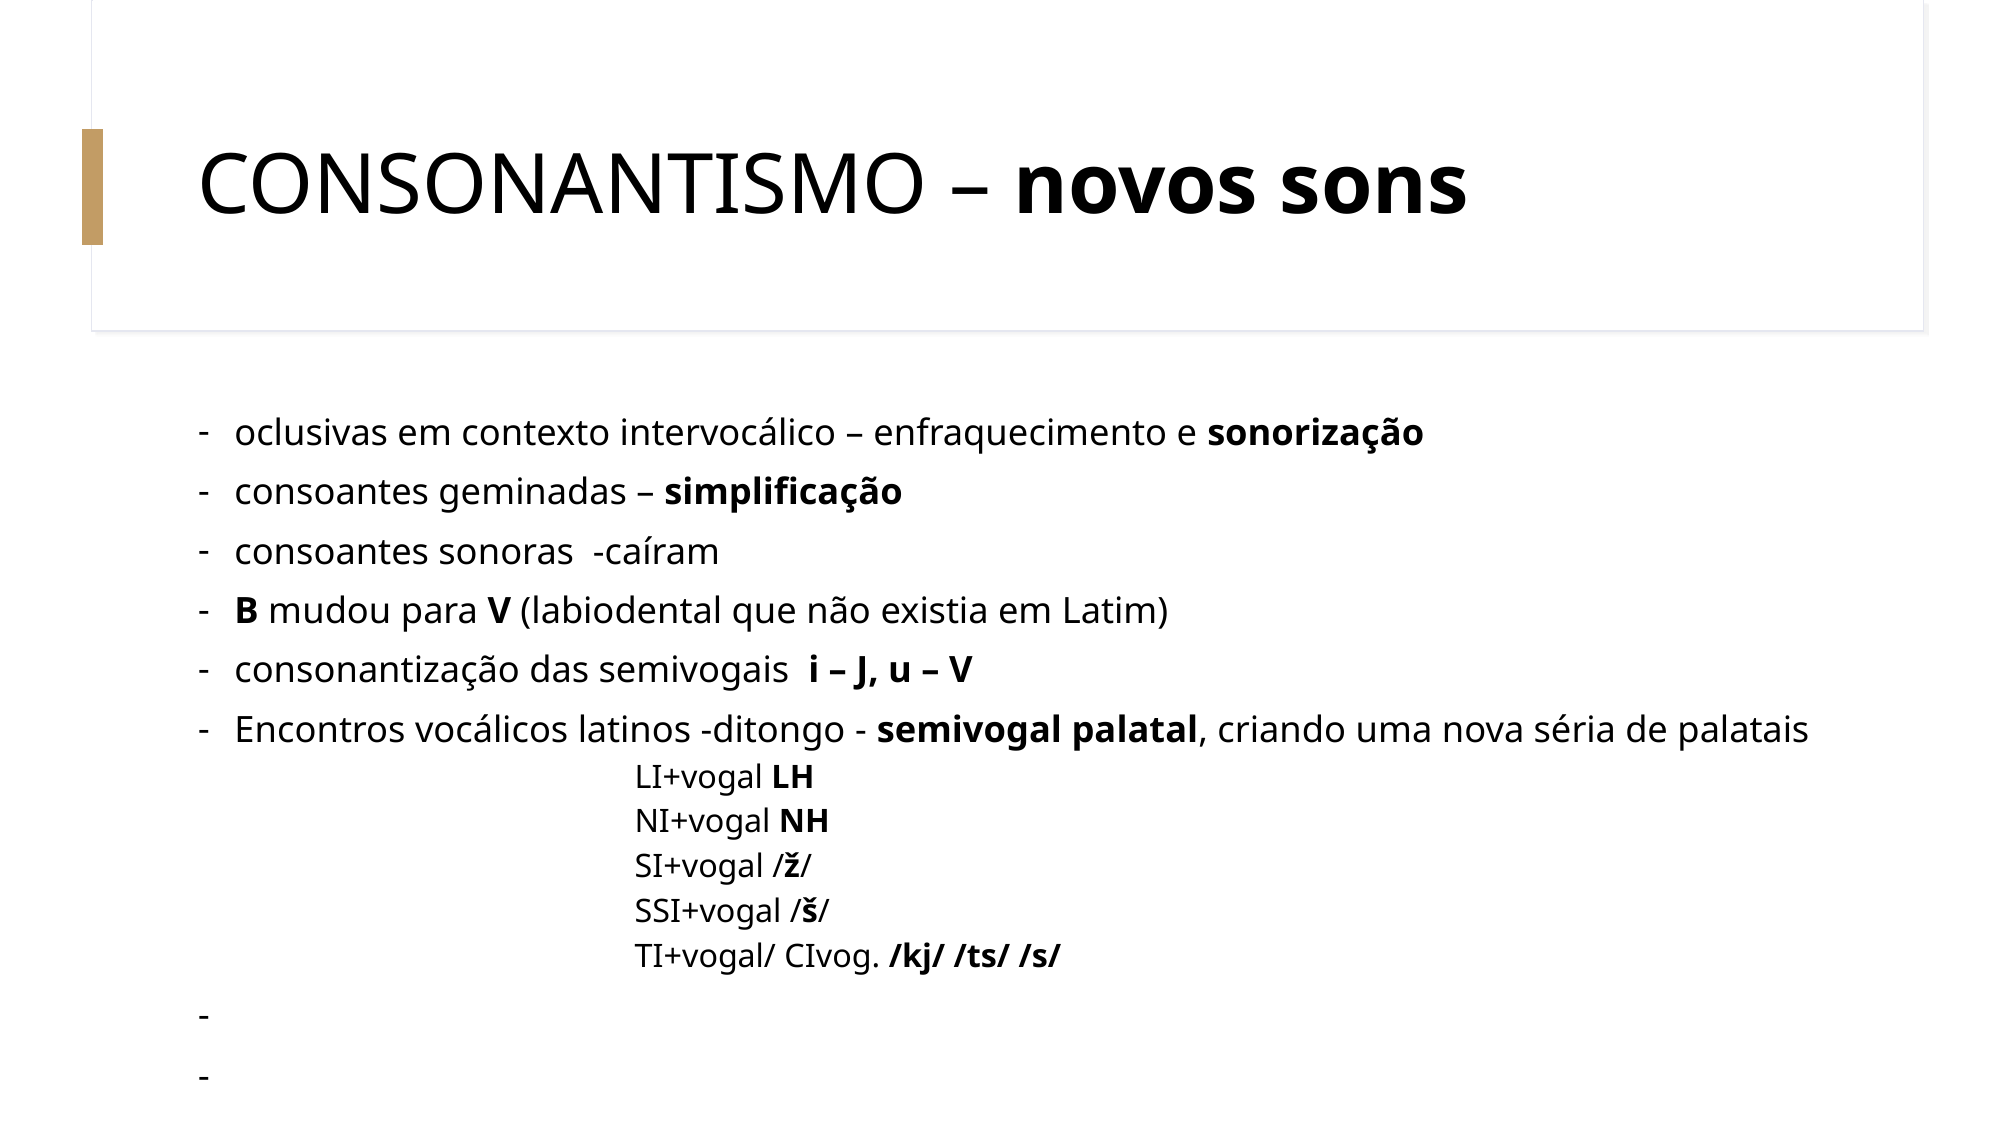

# CONSONANTISMO – novos sons
oclusivas em contexto intervocálico – enfraquecimento e sonorização
consoantes geminadas – simplificação
consoantes sonoras -caíram
B mudou para V (labiodental que não existia em Latim)
consonantização das semivogais i – J, u – V
Encontros vocálicos latinos -ditongo - semivogal palatal, criando uma nova séria de palatais
LI+vogal LH
NI+vogal NH
SI+vogal /ž/
SSI+vogal /š/
TI+vogal/ CIvog. /kj/ /ts/ /s/